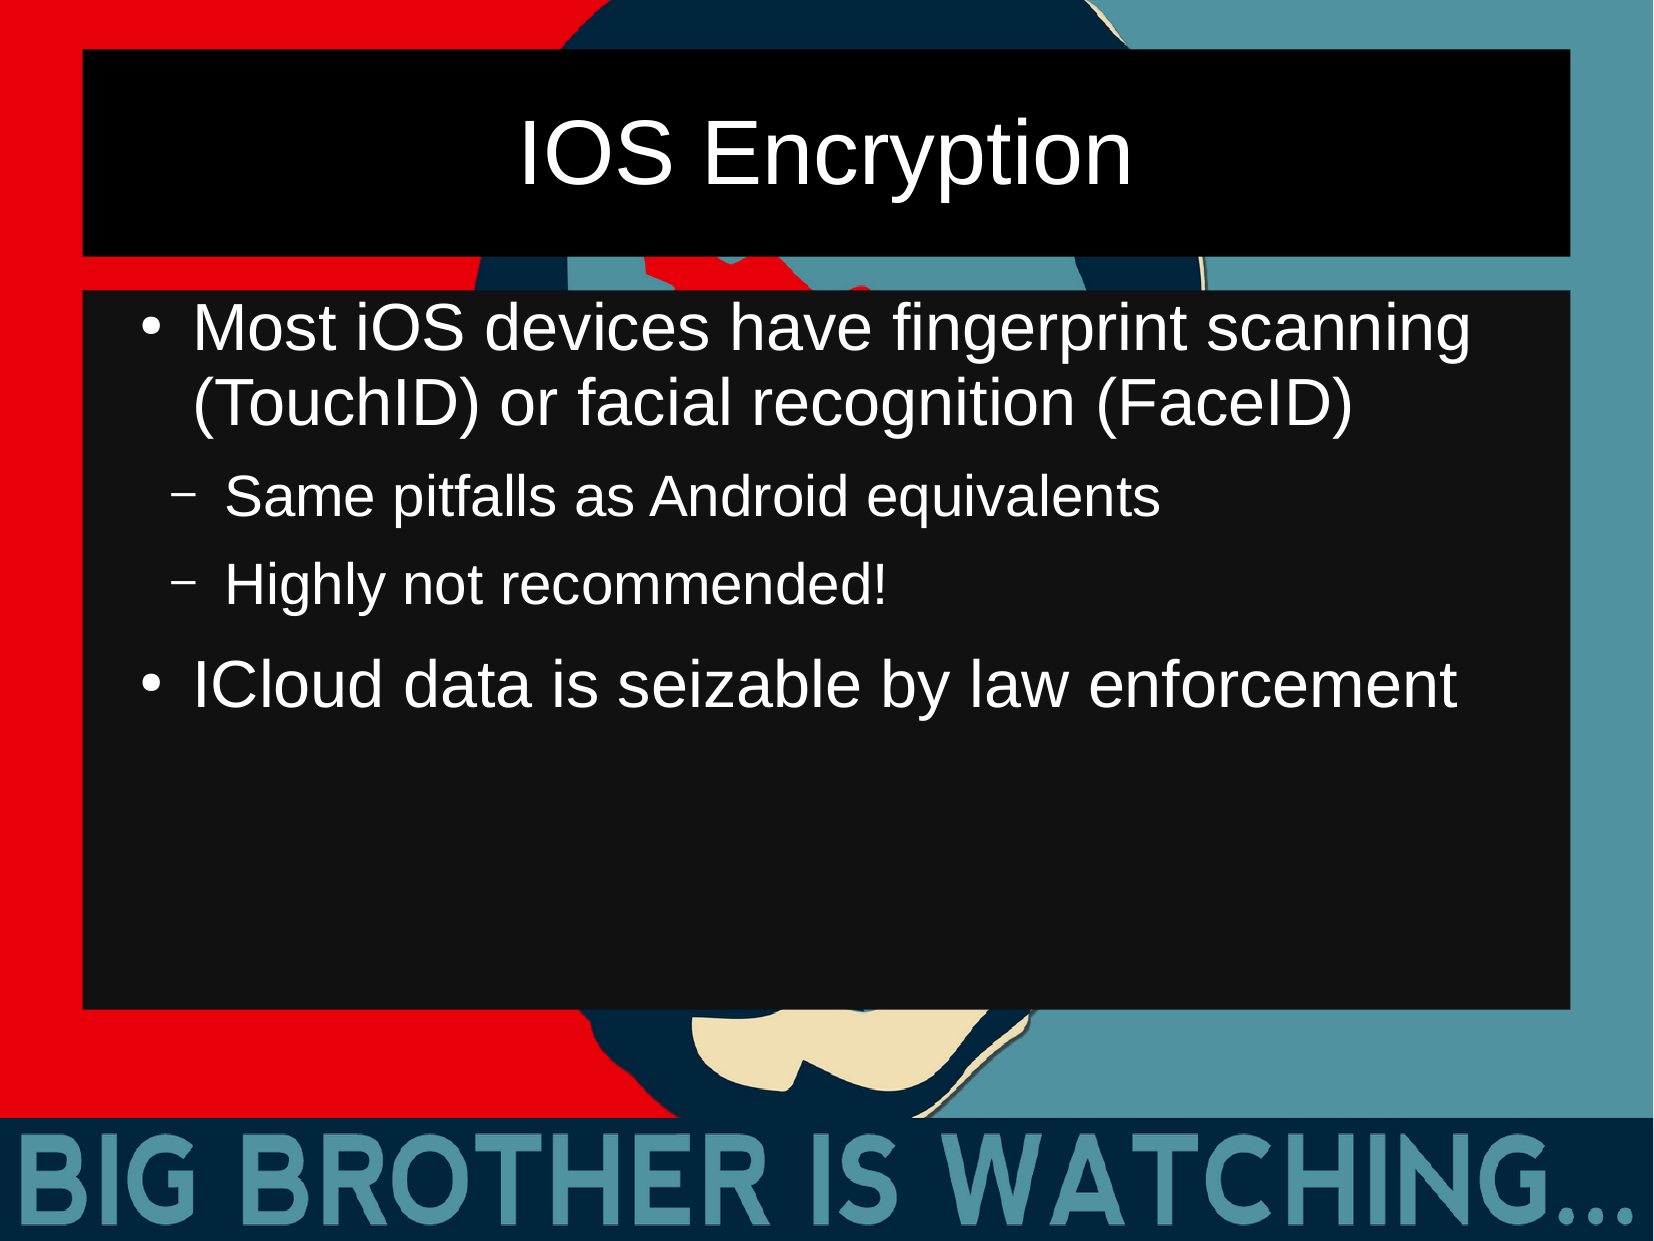

# IOS Encryption
Most iOS devices have fingerprint scanning (TouchID) or facial recognition (FaceID)
Same pitfalls as Android equivalents
Highly not recommended!
ICloud data is seizable by law enforcement